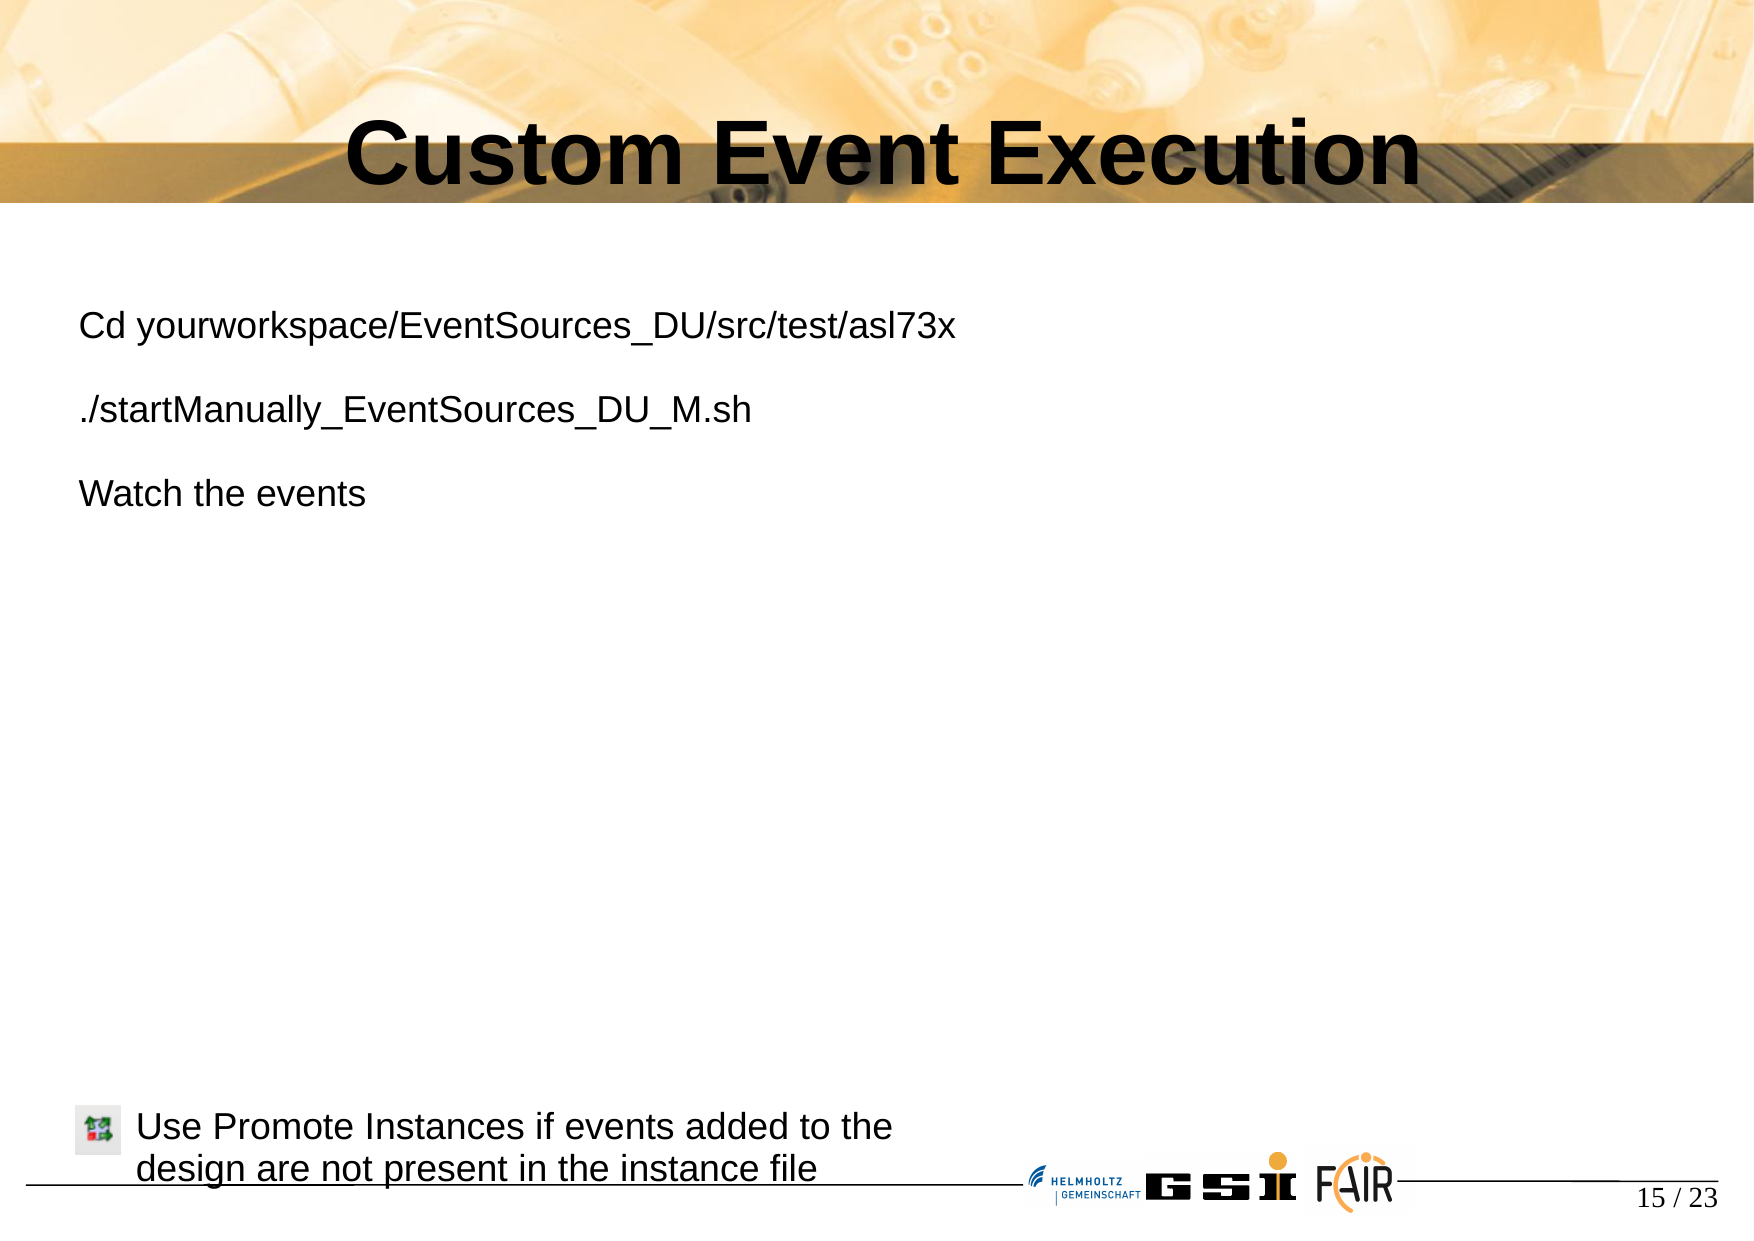

# Custom Event Execution
Cd yourworkspace/EventSources_DU/src/test/asl73x
./startManually_EventSources_DU_M.sh
Watch the events
Use Promote Instances if events added to the
design are not present in the instance file
15